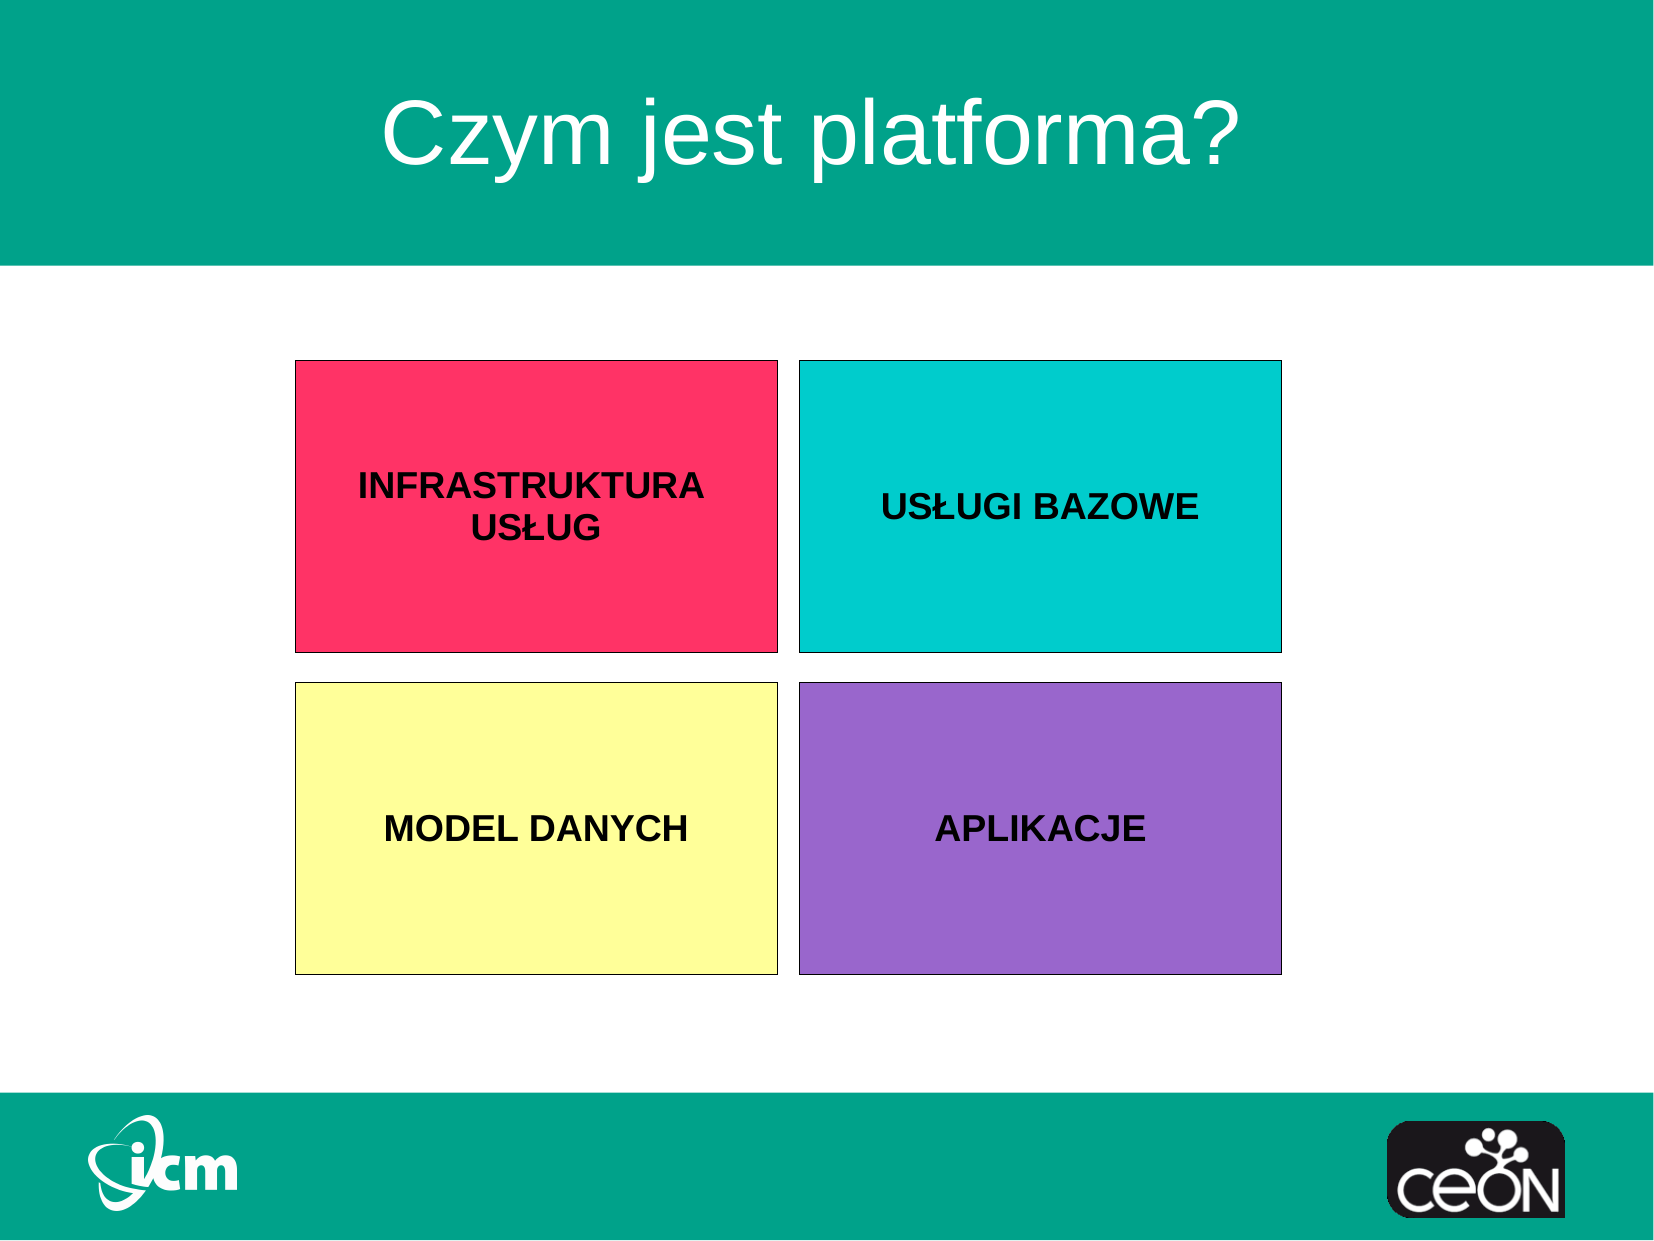

# Czym jest platforma?
INFRASTRUKTURA
USŁUG
USŁUGI BAZOWE
MODEL DANYCH
APLIKACJE